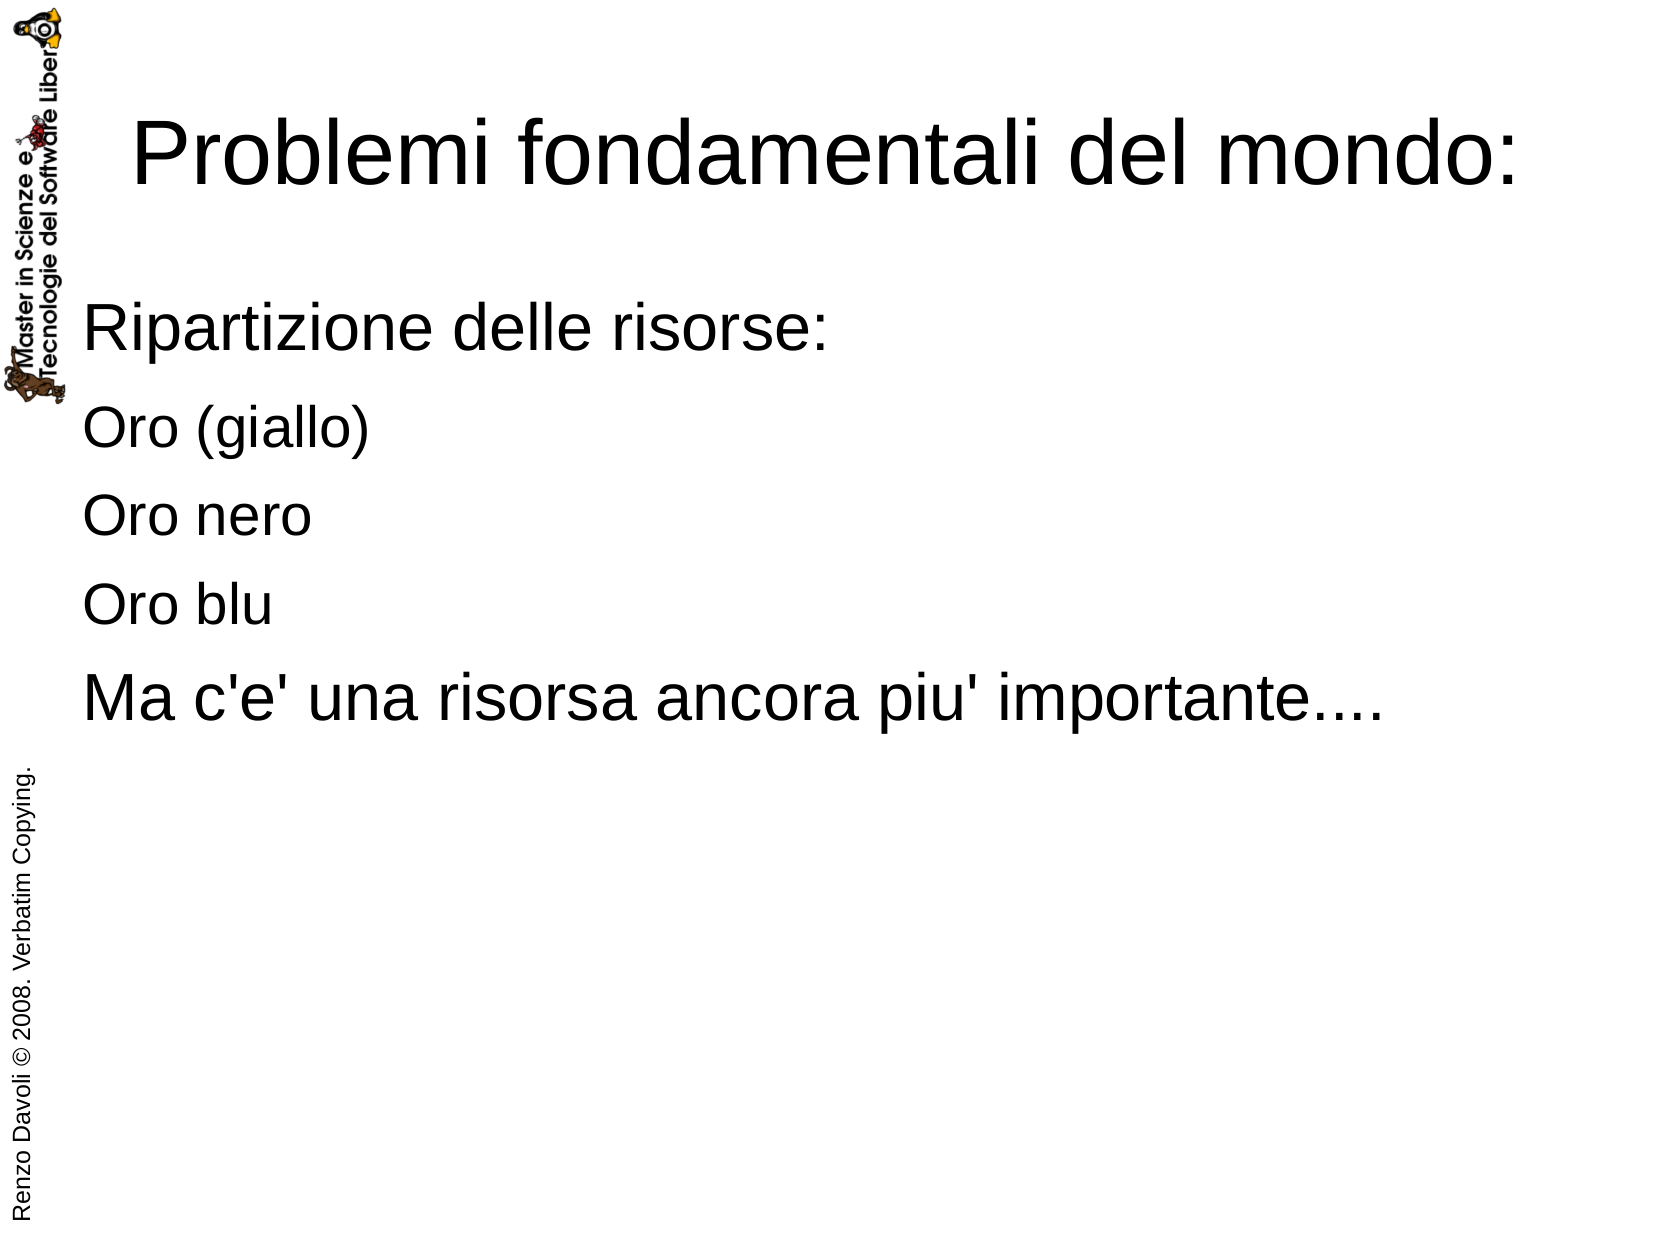

# Problemi fondamentali del mondo:
Ripartizione delle risorse:
Oro (giallo)
Oro nero
Oro blu
Ma c'e' una risorsa ancora piu' importante....